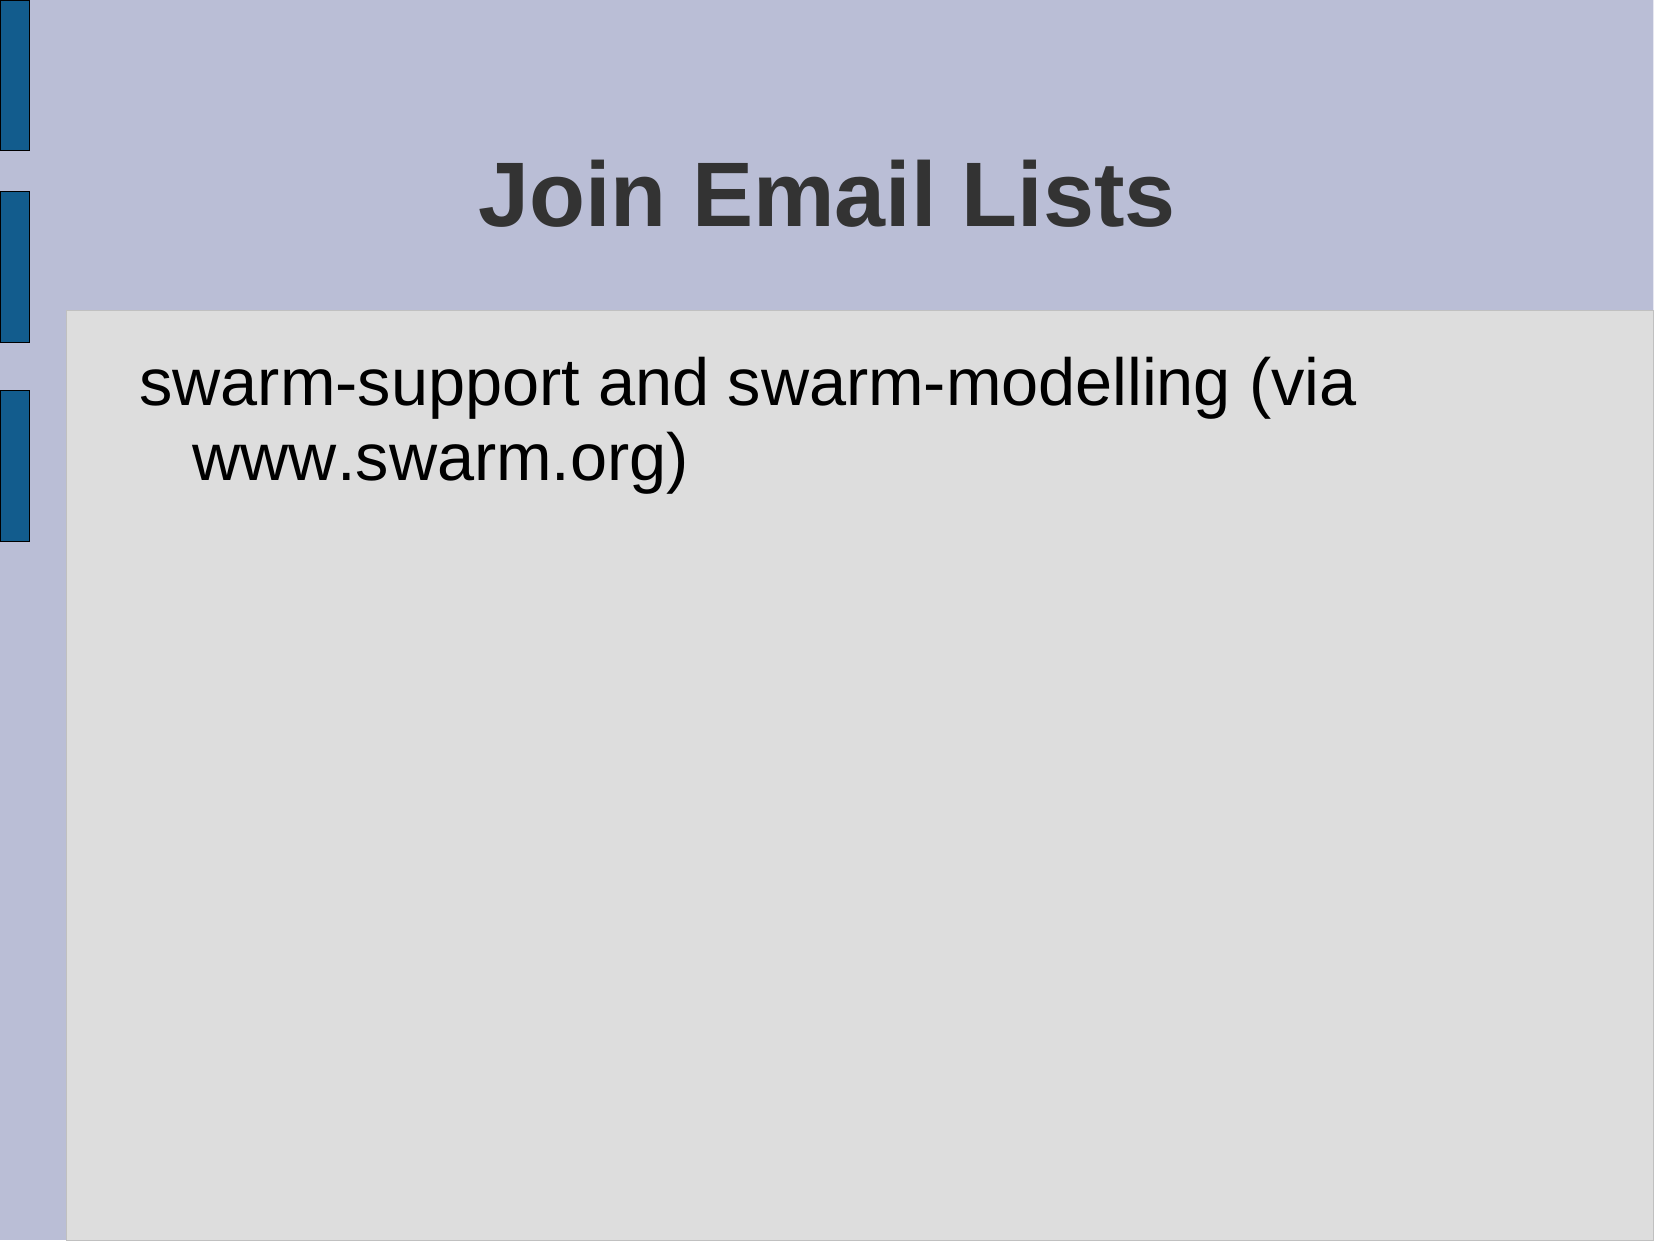

# Join Email Lists
swarm-support and swarm-modelling (via www.swarm.org)